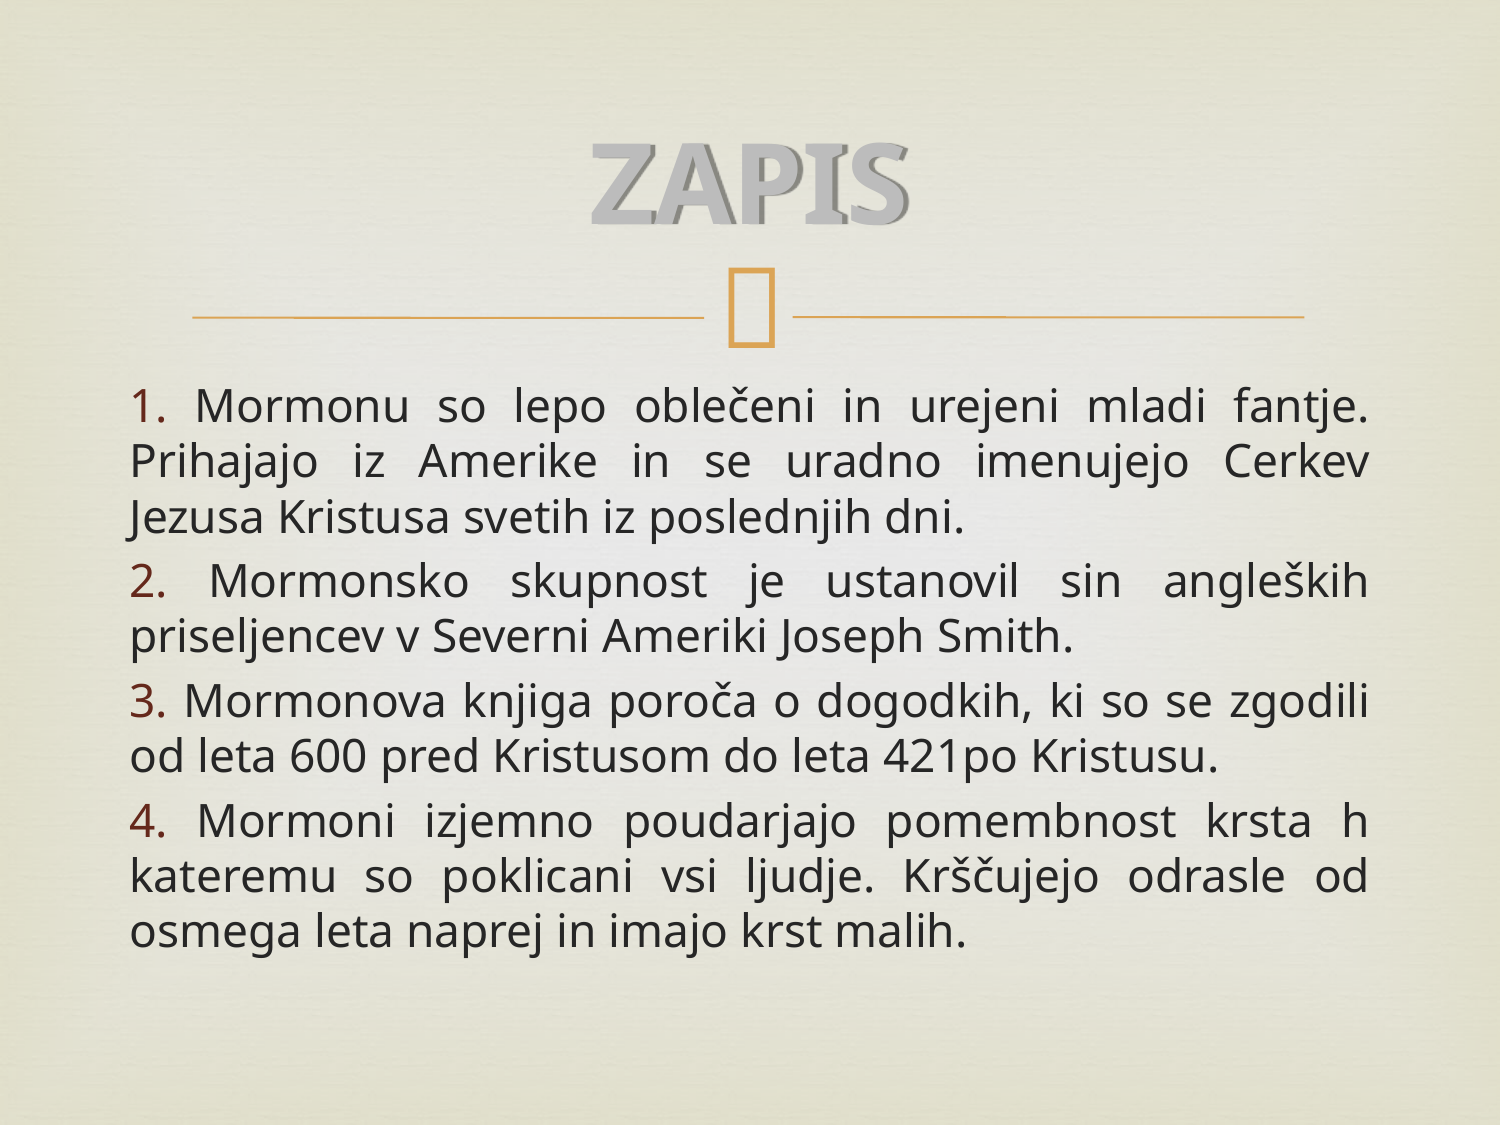

ZAPIS
# 1. Mormonu so lepo oblečeni in urejeni mladi fantje. Prihajajo iz Amerike in se uradno imenujejo Cerkev Jezusa Kristusa svetih iz poslednjih dni.
2. Mormonsko skupnost je ustanovil sin angleških priseljencev v Severni Ameriki Joseph Smith.
3. Mormonova knjiga poroča o dogodkih, ki so se zgodili od leta 600 pred Kristusom do leta 421po Kristusu.
4. Mormoni izjemno poudarjajo pomembnost krsta h kateremu so poklicani vsi ljudje. Krščujejo odrasle od osmega leta naprej in imajo krst malih.